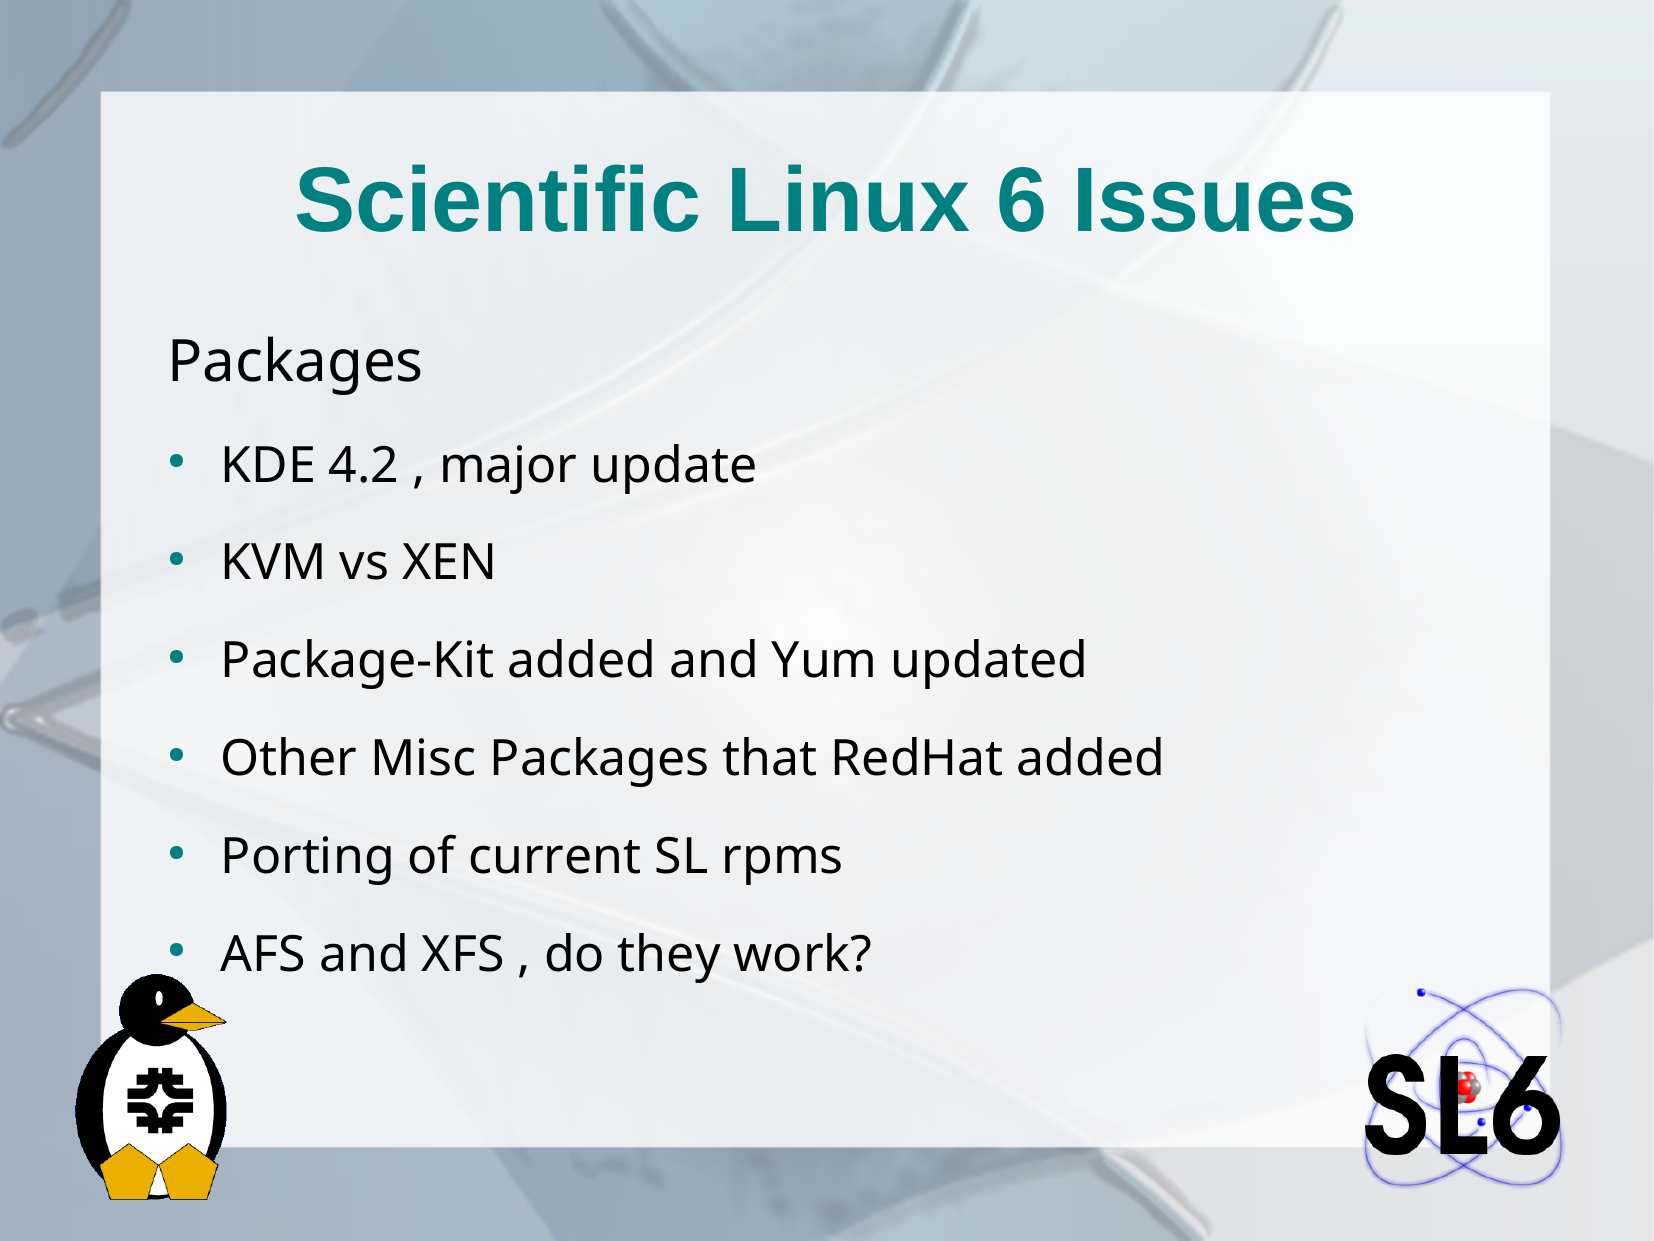

# Scientific Linux 6 Issues
Packages
KDE 4.2 , major update
KVM vs XEN
Package-Kit added and Yum updated
Other Misc Packages that RedHat added
Porting of current SL rpms
AFS and XFS , do they work?